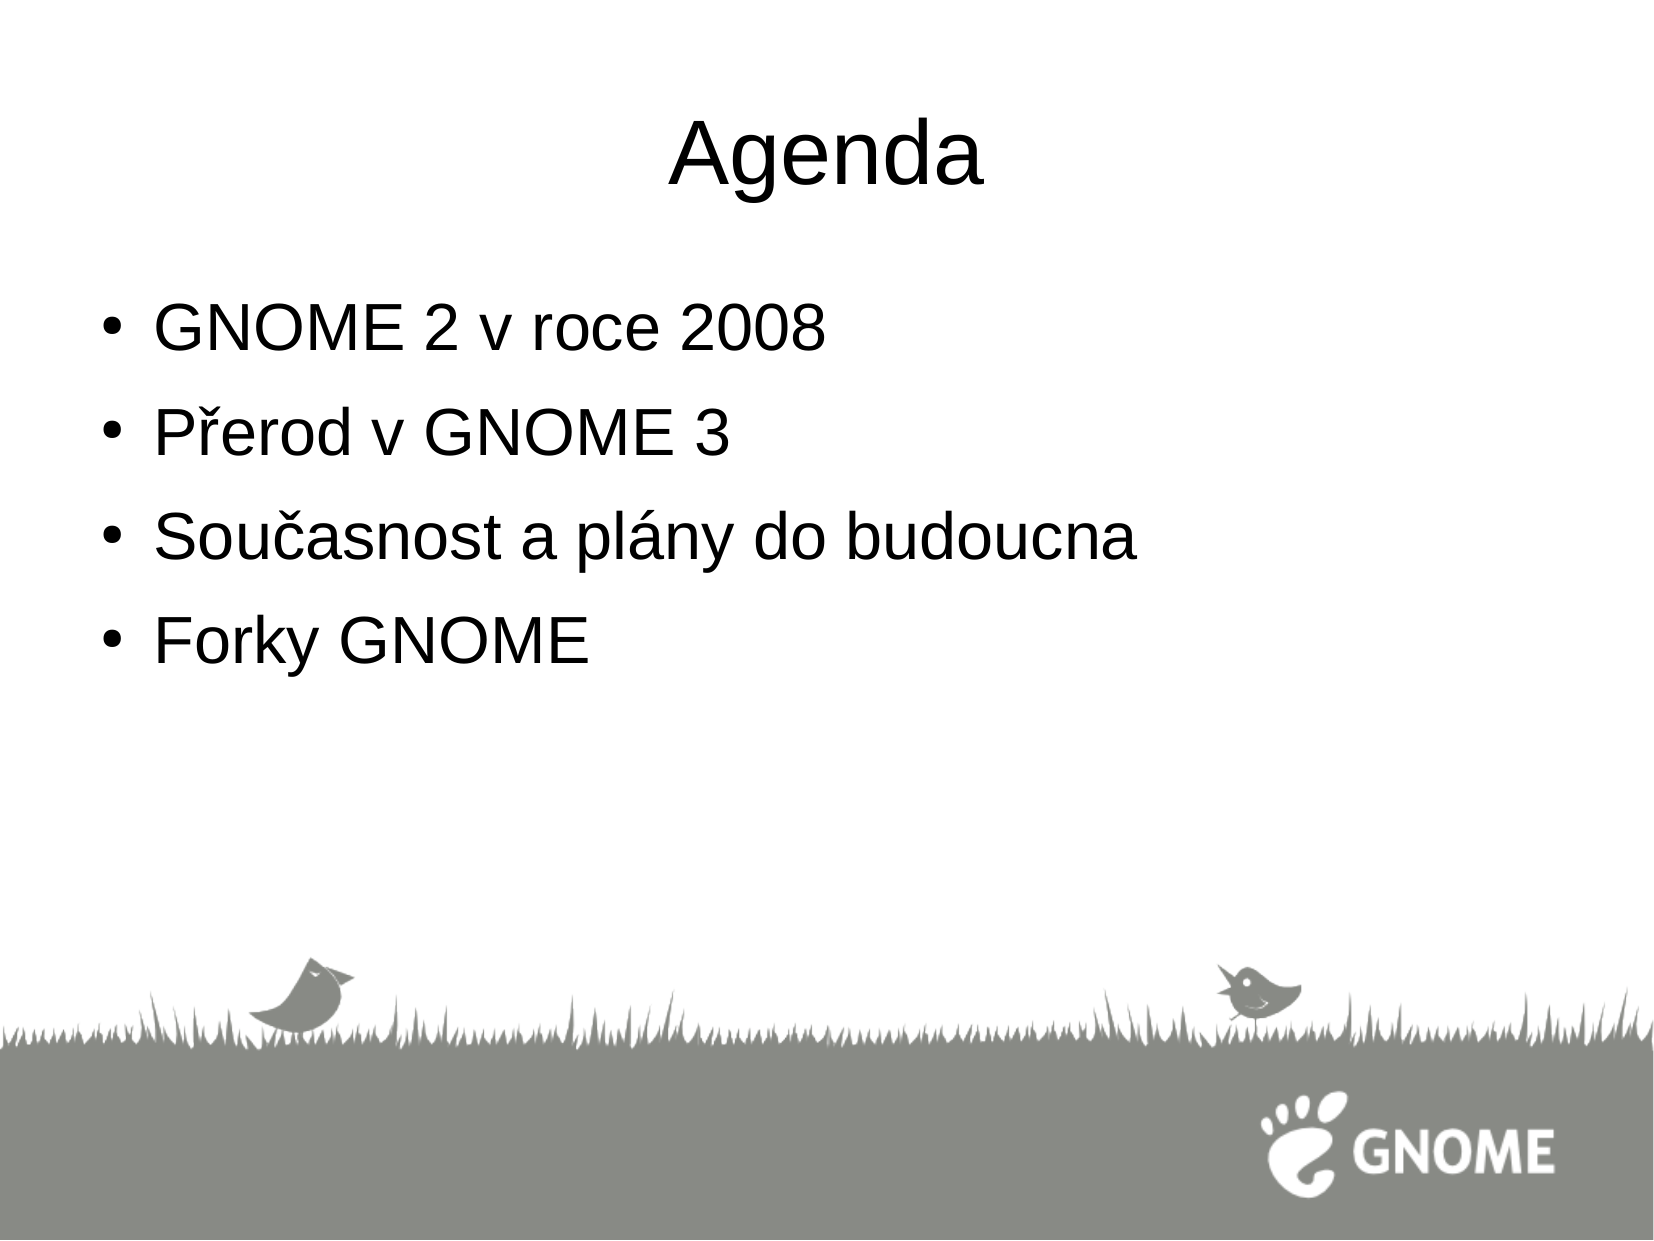

# Agenda
GNOME 2 v roce 2008
Přerod v GNOME 3
Současnost a plány do budoucna
Forky GNOME